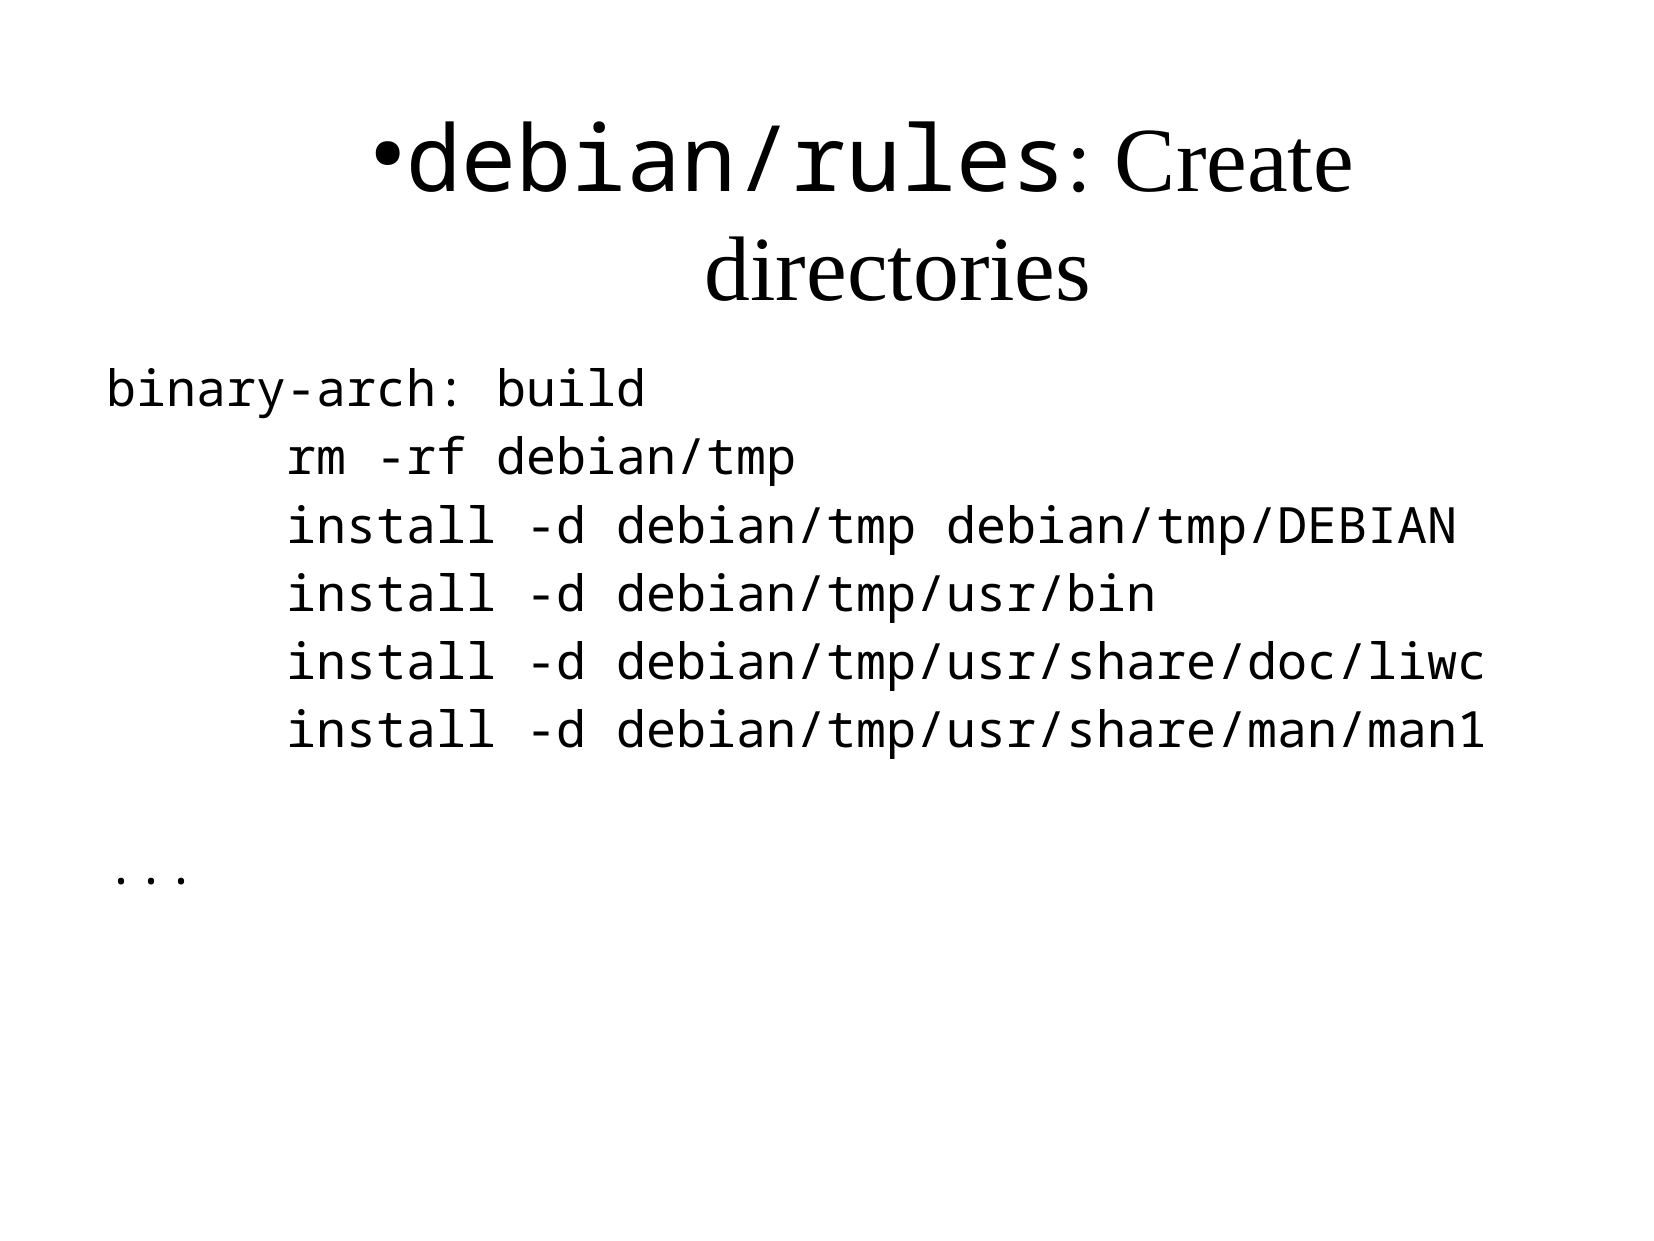

# debian/rules: Create directories
binary-arch: build
 rm -rf debian/tmp
 install -d debian/tmp debian/tmp/DEBIAN
 install -d debian/tmp/usr/bin
 install -d debian/tmp/usr/share/doc/liwc
 install -d debian/tmp/usr/share/man/man1
...